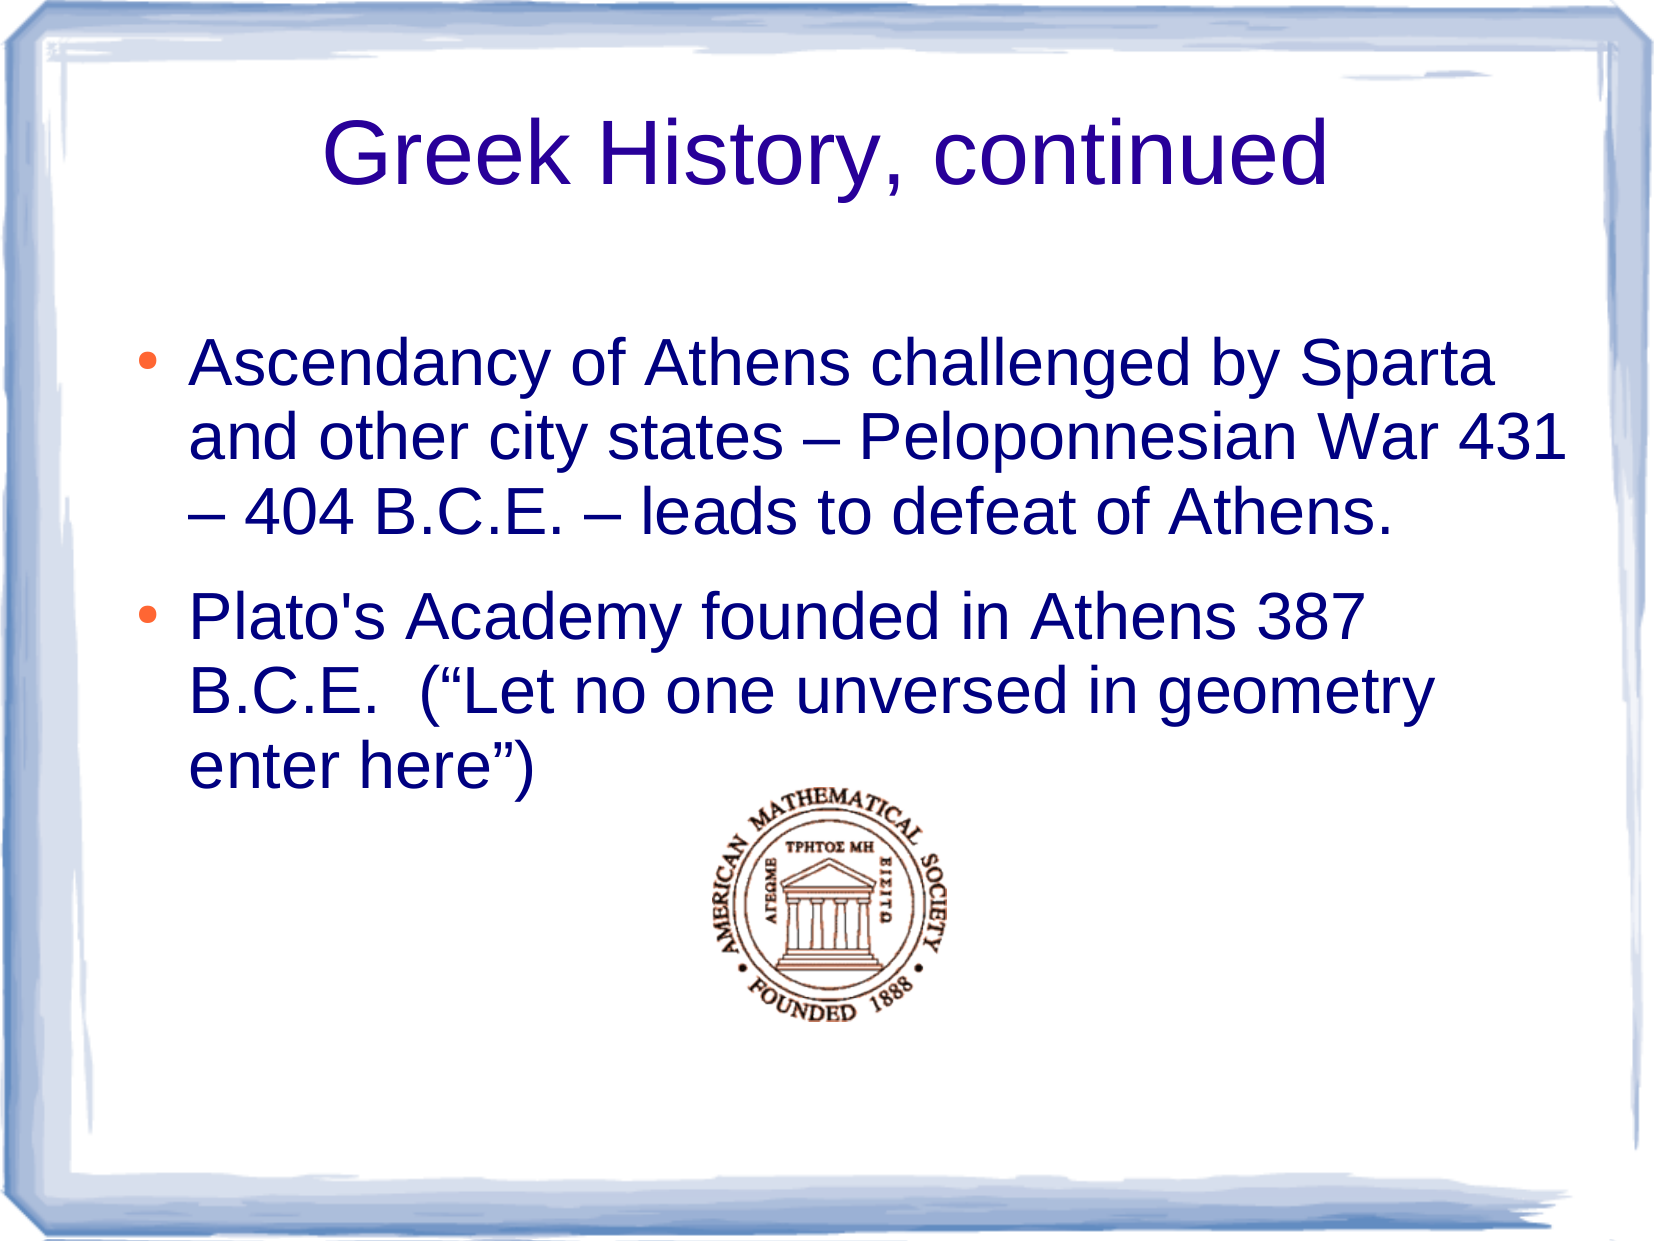

# Greek History, continued
Ascendancy of Athens challenged by Sparta and other city states – Peloponnesian War 431 – 404 B.C.E. – leads to defeat of Athens.
Plato's Academy founded in Athens 387 B.C.E. (“Let no one unversed in geometry enter here”)